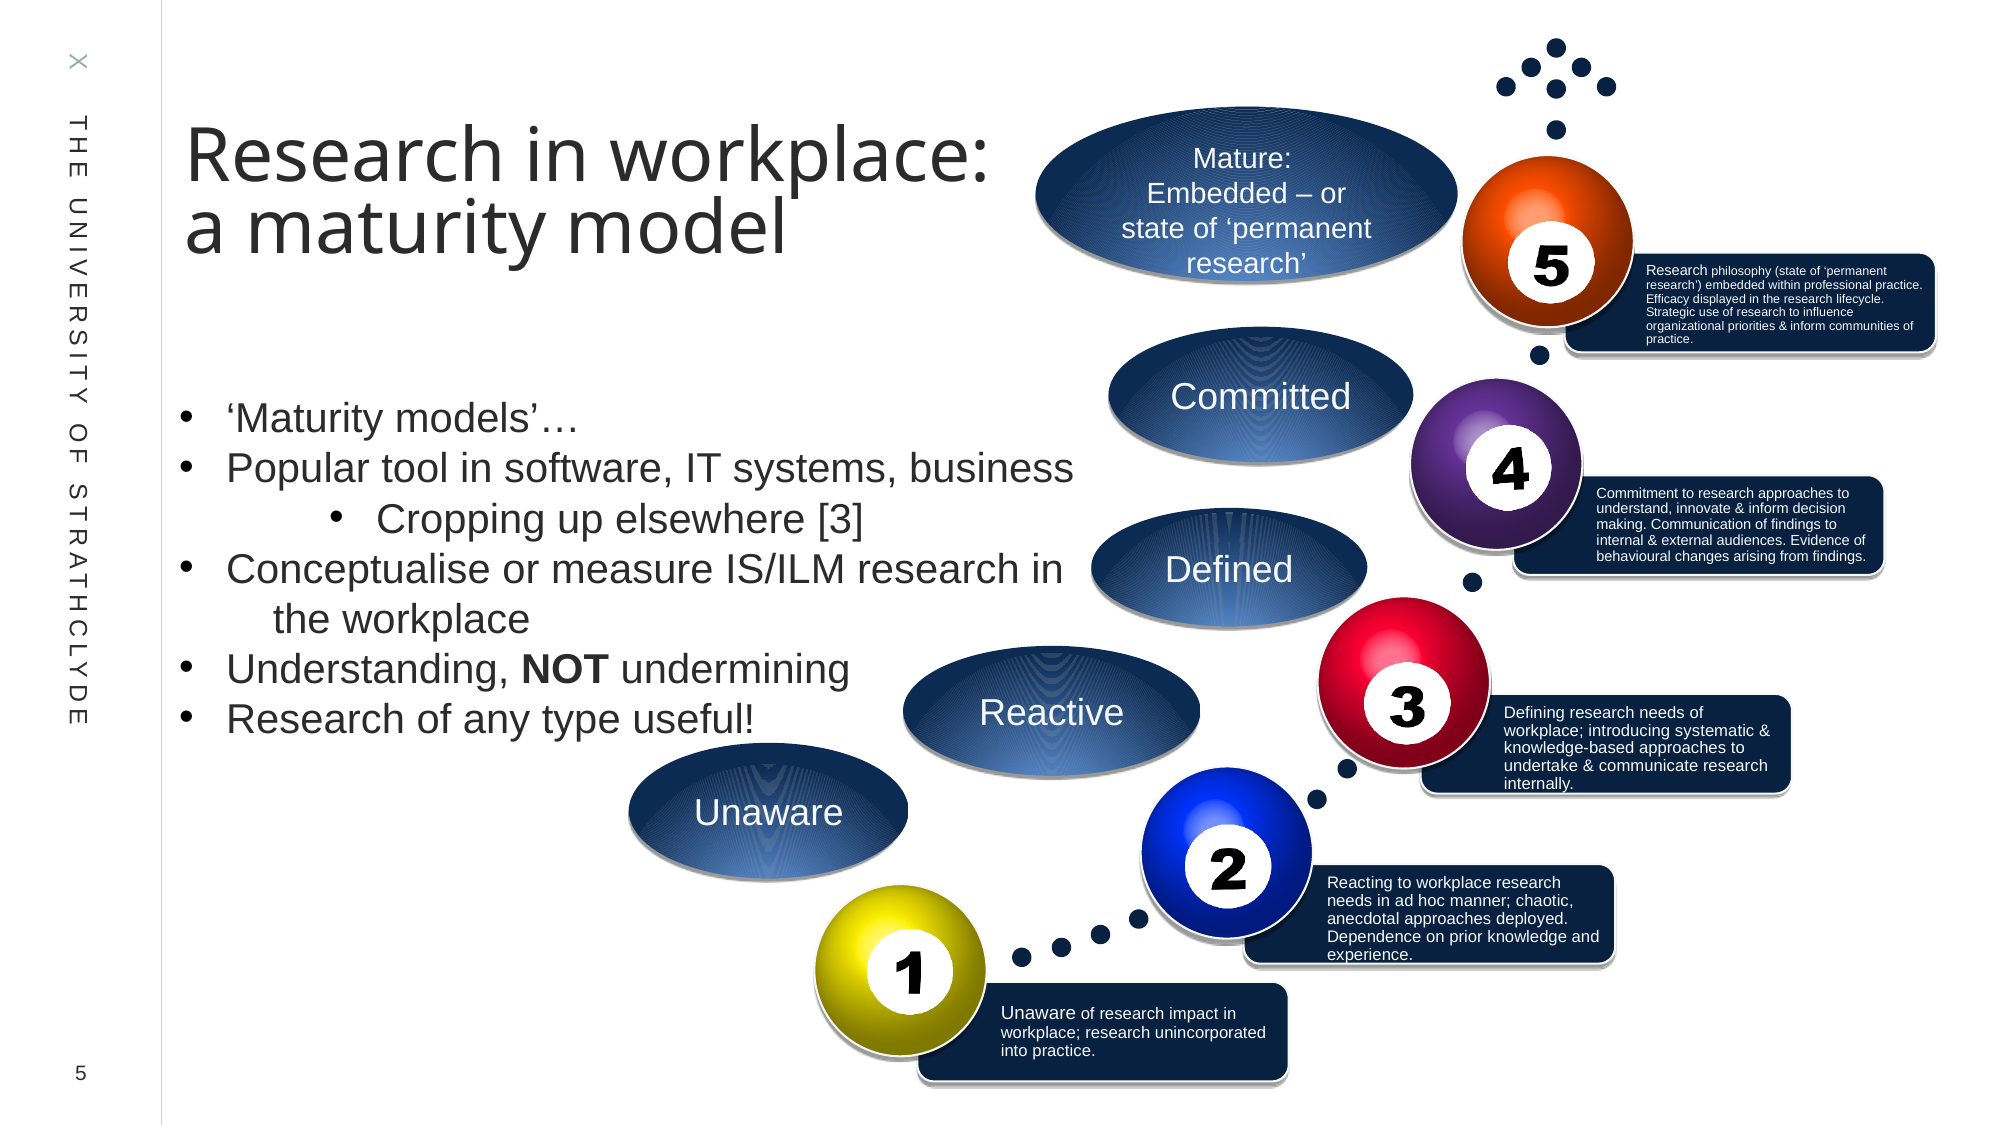

Research philosophy (state of ‘permanent research’) embedded within professional practice. Efficacy displayed in the research lifecycle. Strategic use of research to influence organizational priorities & inform communities of practice.
Commitment to research approaches to understand, innovate & inform decision making. Communication of findings to internal & external audiences. Evidence of behavioural changes arising from findings.
Defining research needs of workplace; introducing systematic & knowledge-based approaches to undertake & communicate research internally.
Reacting to workplace research needs in ad hoc manner; chaotic, anecdotal approaches deployed. Dependence on prior knowledge and experience.
Unaware of research impact in workplace; research unincorporated into practice.
# Research in workplace: a maturity model
Mature:
Embedded – or state of ‘permanent research’
Committed
‘Maturity models’…
Popular tool in software, IT systems, business
Cropping up elsewhere [3]
Conceptualise or measure IS/ILM research in the workplace
Understanding, NOT undermining
Research of any type useful!
Defined
Reactive
Unaware